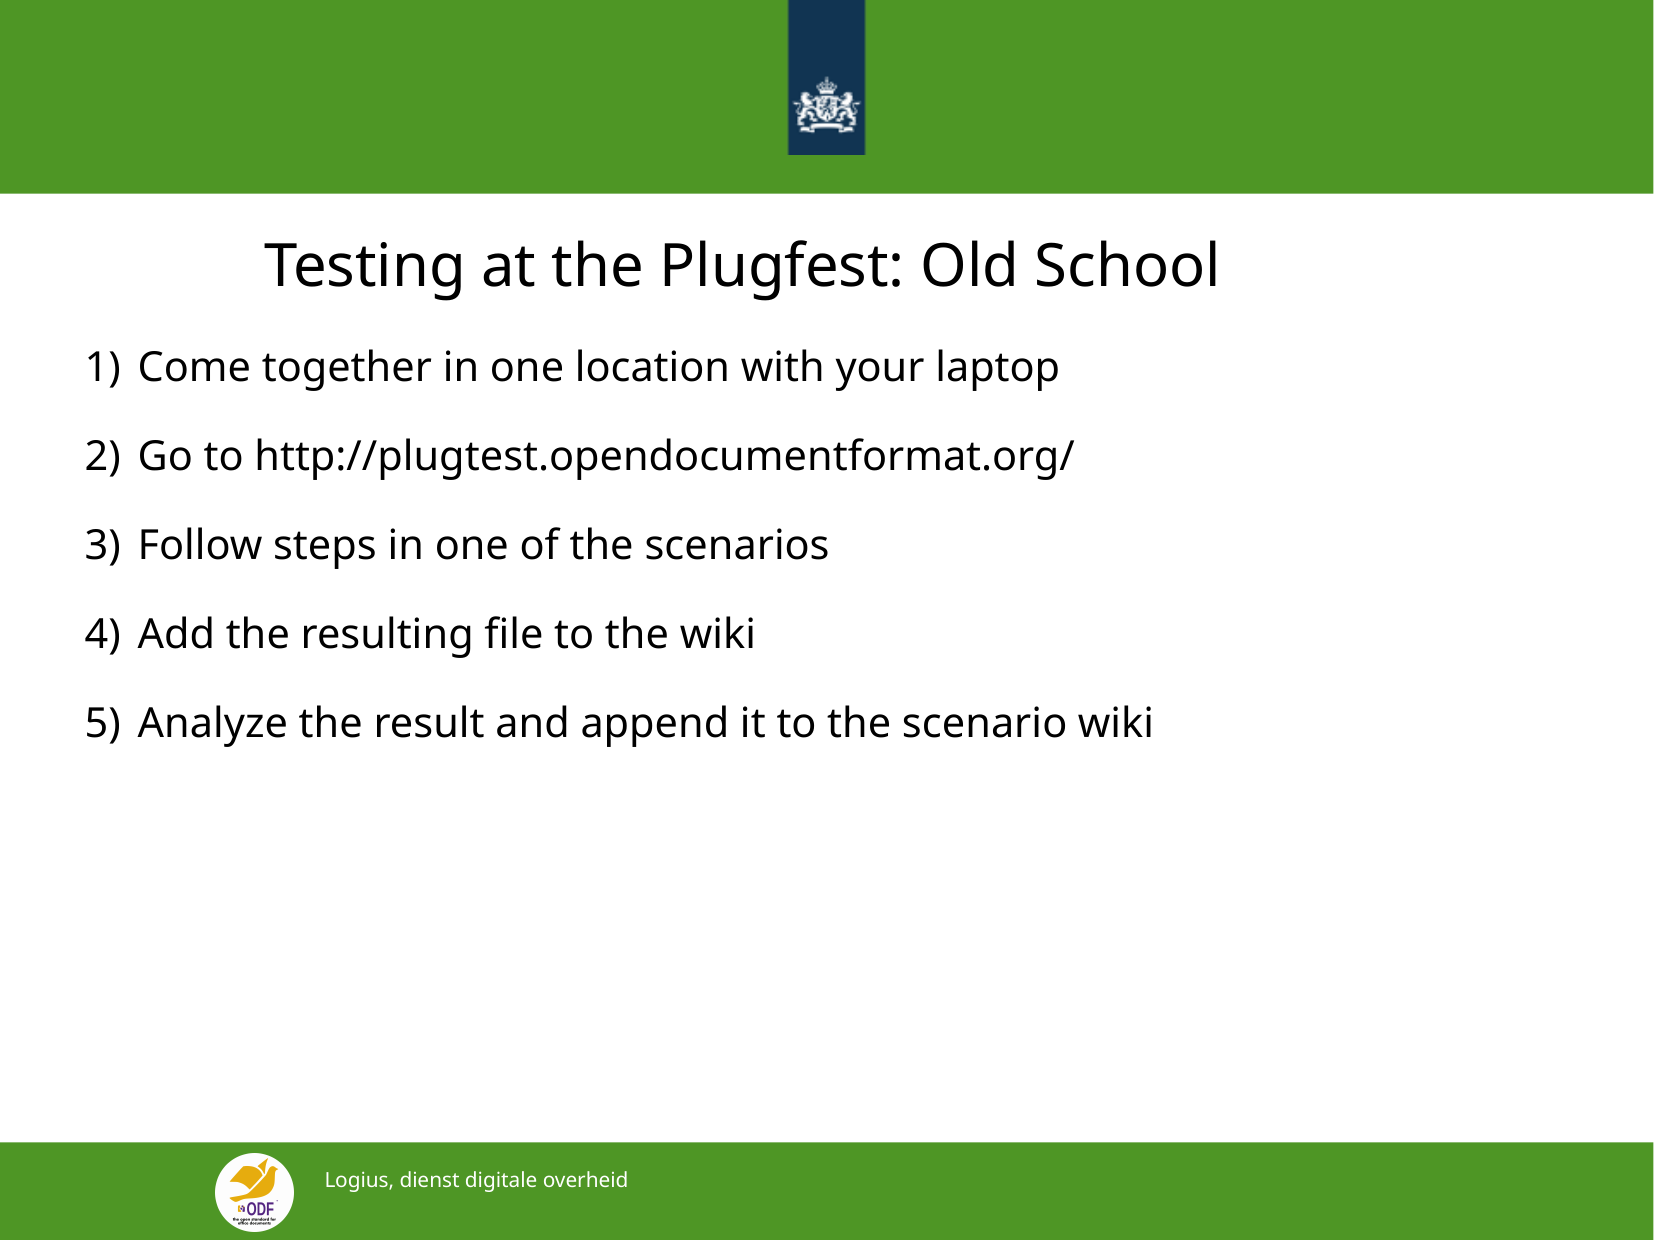

# Testing at the Plugfest: Old School
Come together in one location with your laptop
Go to http://plugtest.opendocumentformat.org/
Follow steps in one of the scenarios
Add the resulting file to the wiki
Analyze the result and append it to the scenario wiki